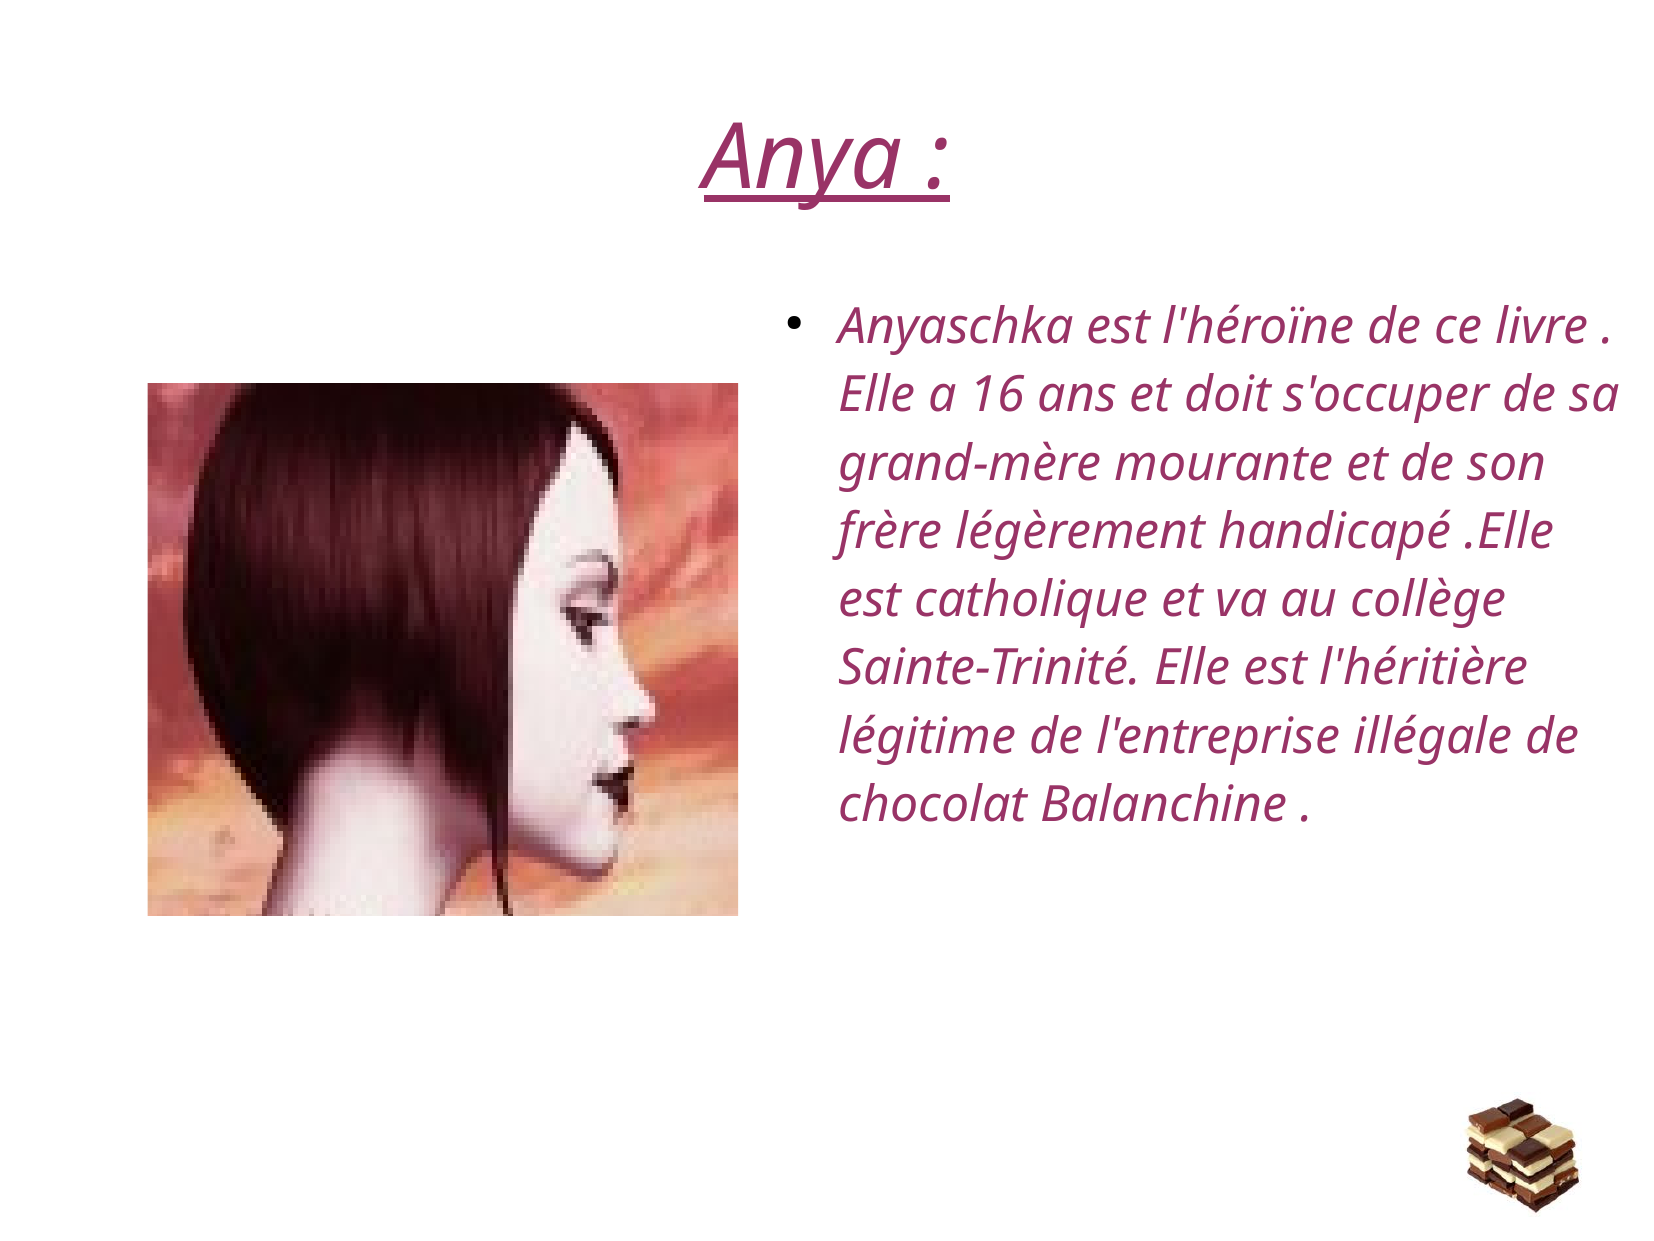

# Anya :
Anyaschka est l'héroïne de ce livre . Elle a 16 ans et doit s'occuper de sa grand-mère mourante et de son frère légèrement handicapé .Elle est catholique et va au collège Sainte-Trinité. Elle est l'héritière légitime de l'entreprise illégale de chocolat Balanchine .